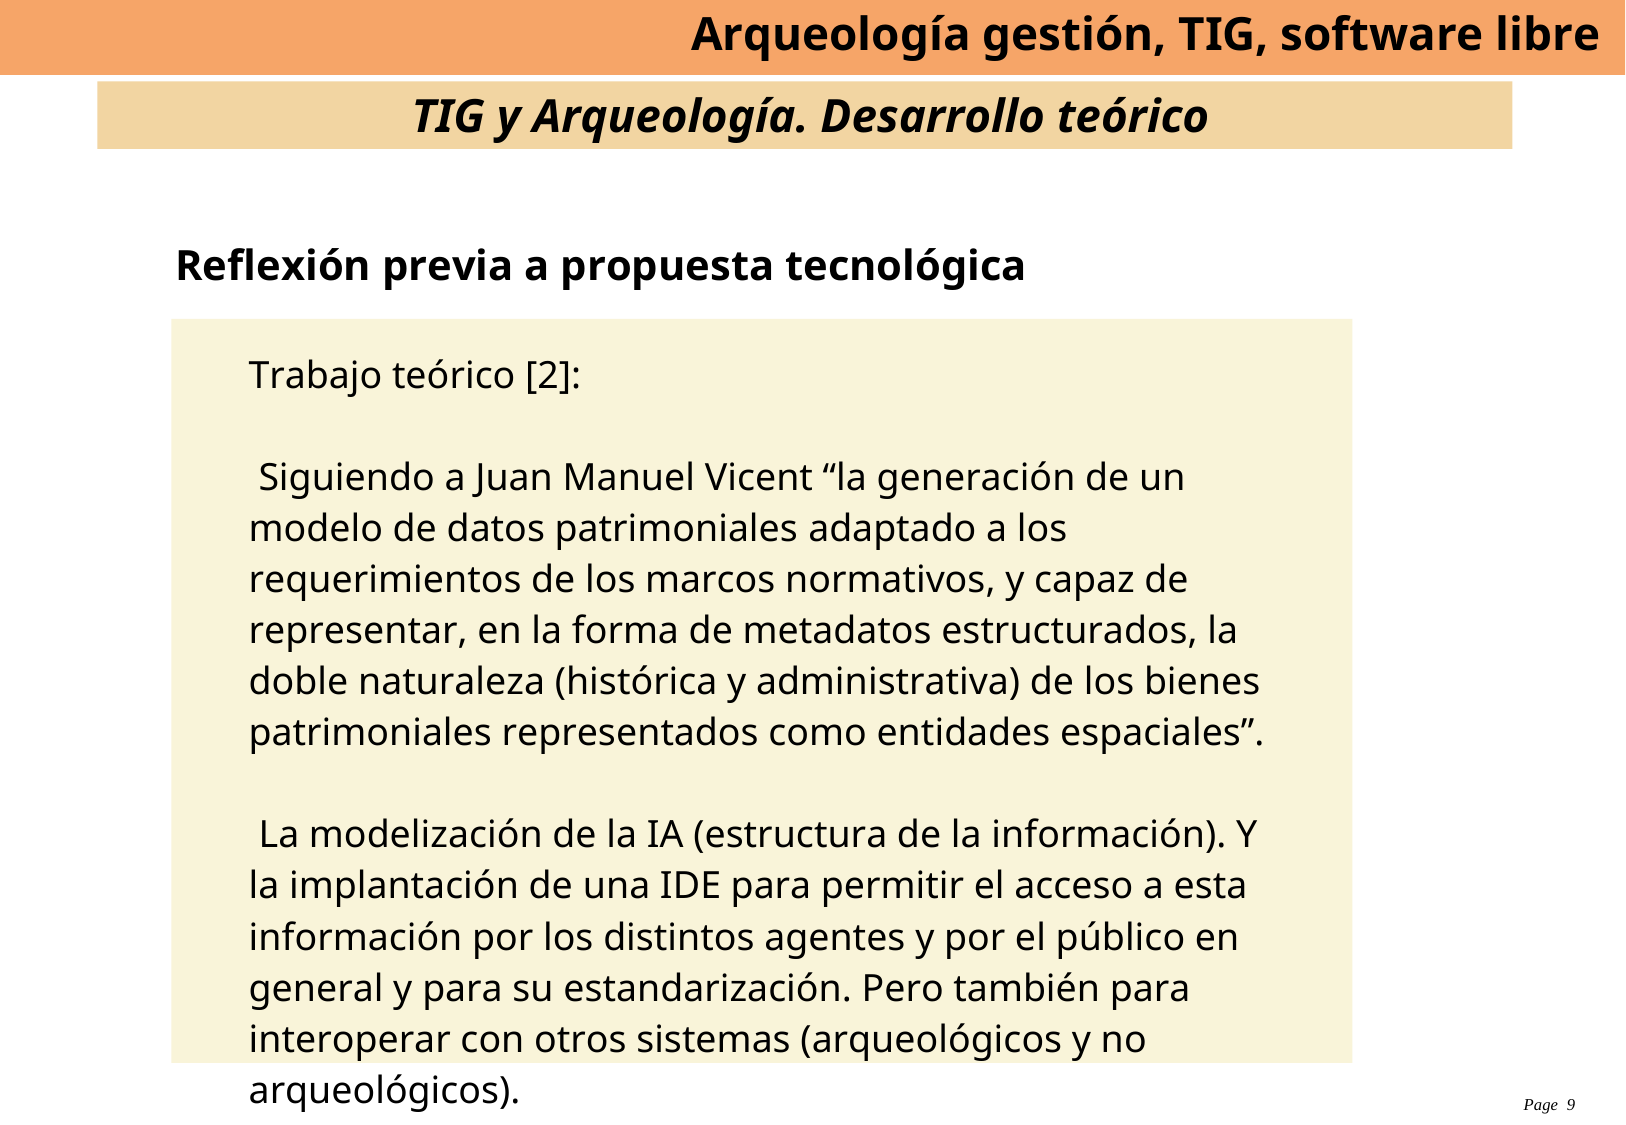

Arqueología gestión, TIG, software libre
 TIG y Arqueología. Desarrollo teórico
Reflexión previa a propuesta tecnológica
Trabajo teórico [2]:
 Siguiendo a Juan Manuel Vicent “la generación de un modelo de datos patrimoniales adaptado a los requerimientos de los marcos normativos, y capaz de representar, en la forma de metadatos estructurados, la doble naturaleza (histórica y administrativa) de los bienes patrimoniales representados como entidades espaciales”.
 La modelización de la IA (estructura de la información). Y la implantación de una IDE para permitir el acceso a esta información por los distintos agentes y por el público en general y para su estandarización. Pero también para interoperar con otros sistemas (arqueológicos y no arqueológicos).